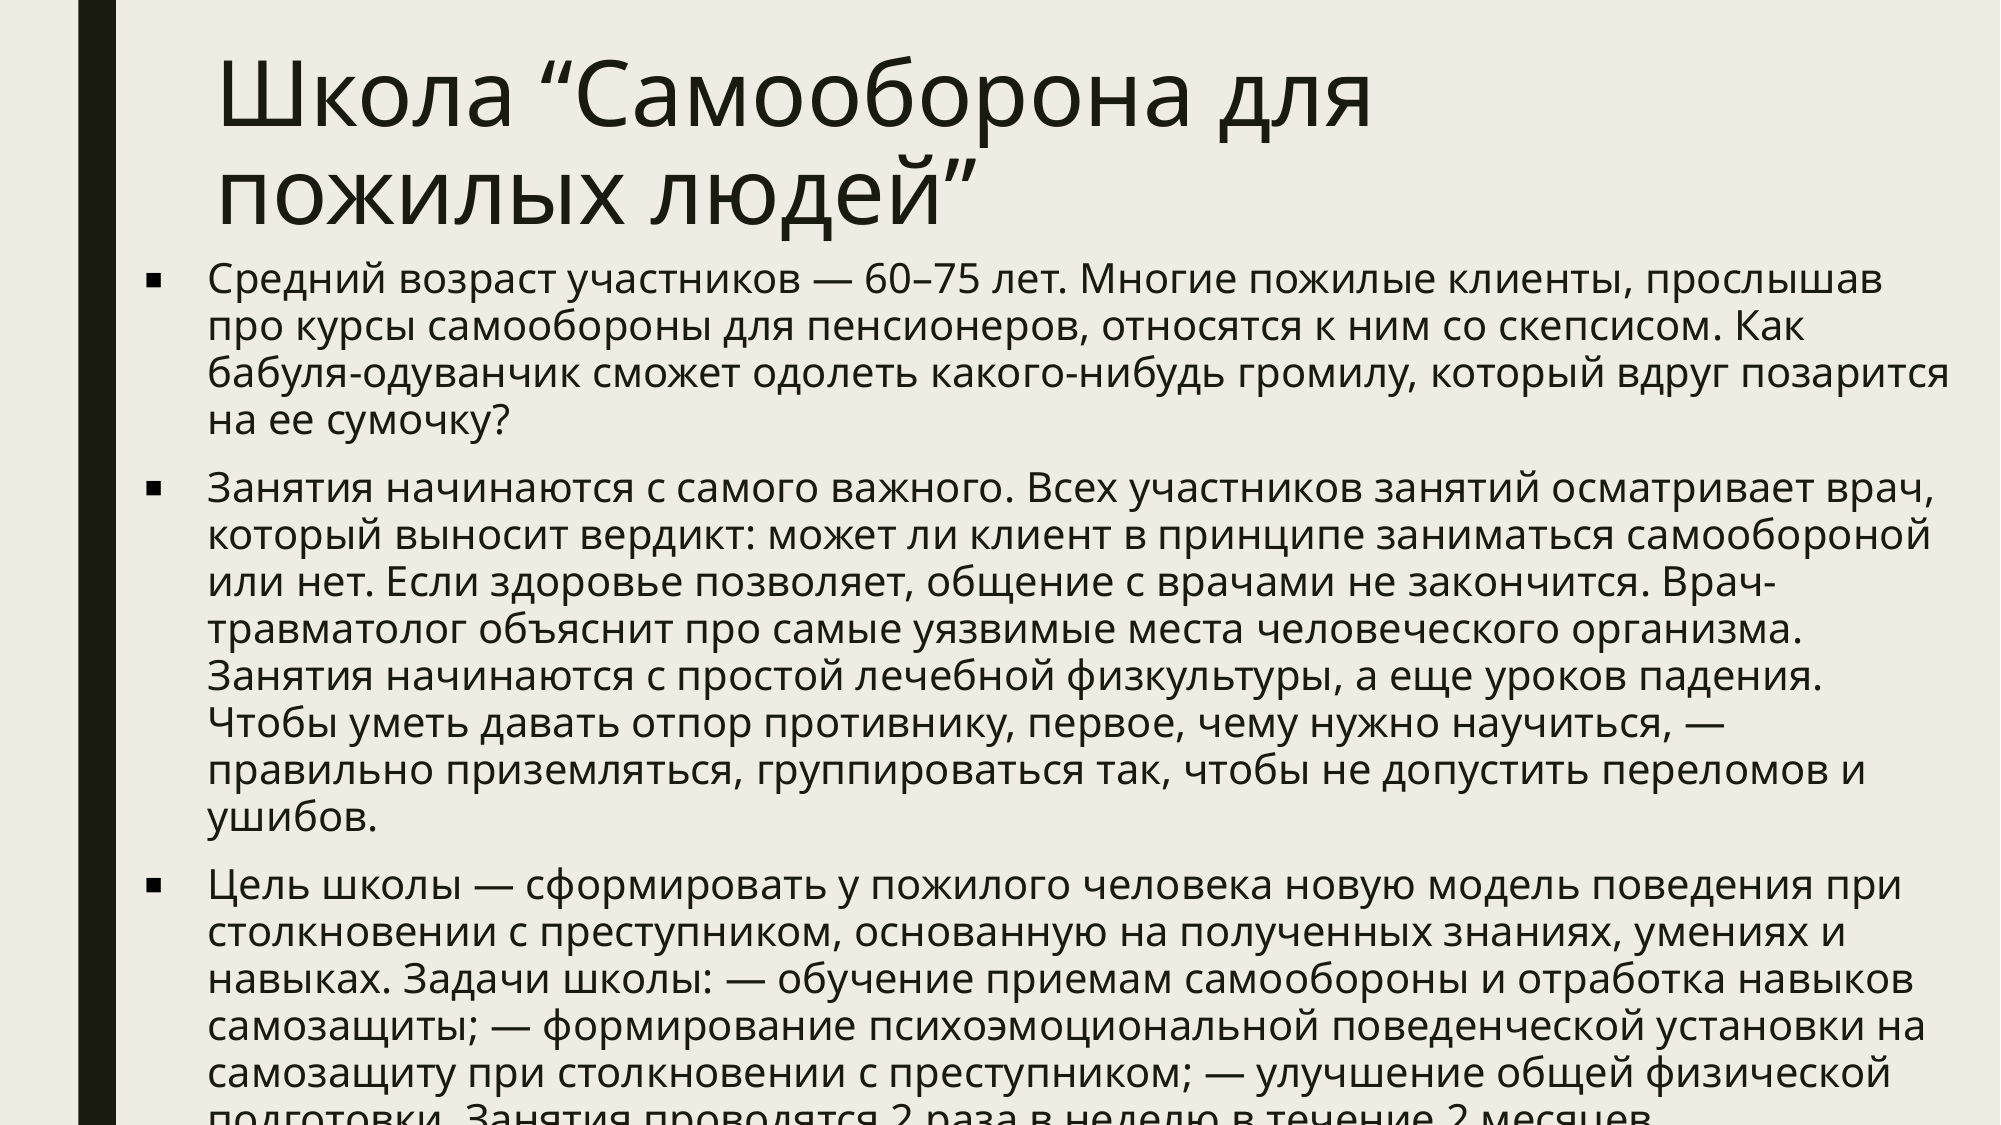

# Школа “Самооборона для пожилых людей”
Средний возраст участников — 60–75 лет. Многие пожилые клиенты, прослышав про курсы самообороны для пенсионеров, относятся к ним со скепсисом. Как бабуля-одуванчик сможет одолеть какого-нибудь громилу, который вдруг позарится на ее сумочку?
Занятия начинаются с самого важного. Всех участников занятий осматривает врач, который выносит вердикт: может ли клиент в принципе заниматься самообороной или нет. Если здоровье позволяет, общение с врачами не закончится. Врач-травматолог объяснит про самые уязвимые места человеческого организма. Занятия начинаются с простой лечебной физкультуры, а еще уроков падения. Чтобы уметь давать отпор противнику, первое, чему нужно научиться, — правильно приземляться, группироваться так, чтобы не допустить переломов и ушибов.
Цель школы — сформировать у пожилого человека новую модель поведения при столкновении с преступником, основанную на полученных знаниях, умениях и навыках. Задачи школы: — обучение приемам самообороны и отработка навыков самозащиты; — формирование психоэмоциональной поведенческой установки на самозащиту при столкновении с преступником; — улучшение общей физической подготовки. Занятия проводятся 2 раза в неделю в течение 2 месяцев.